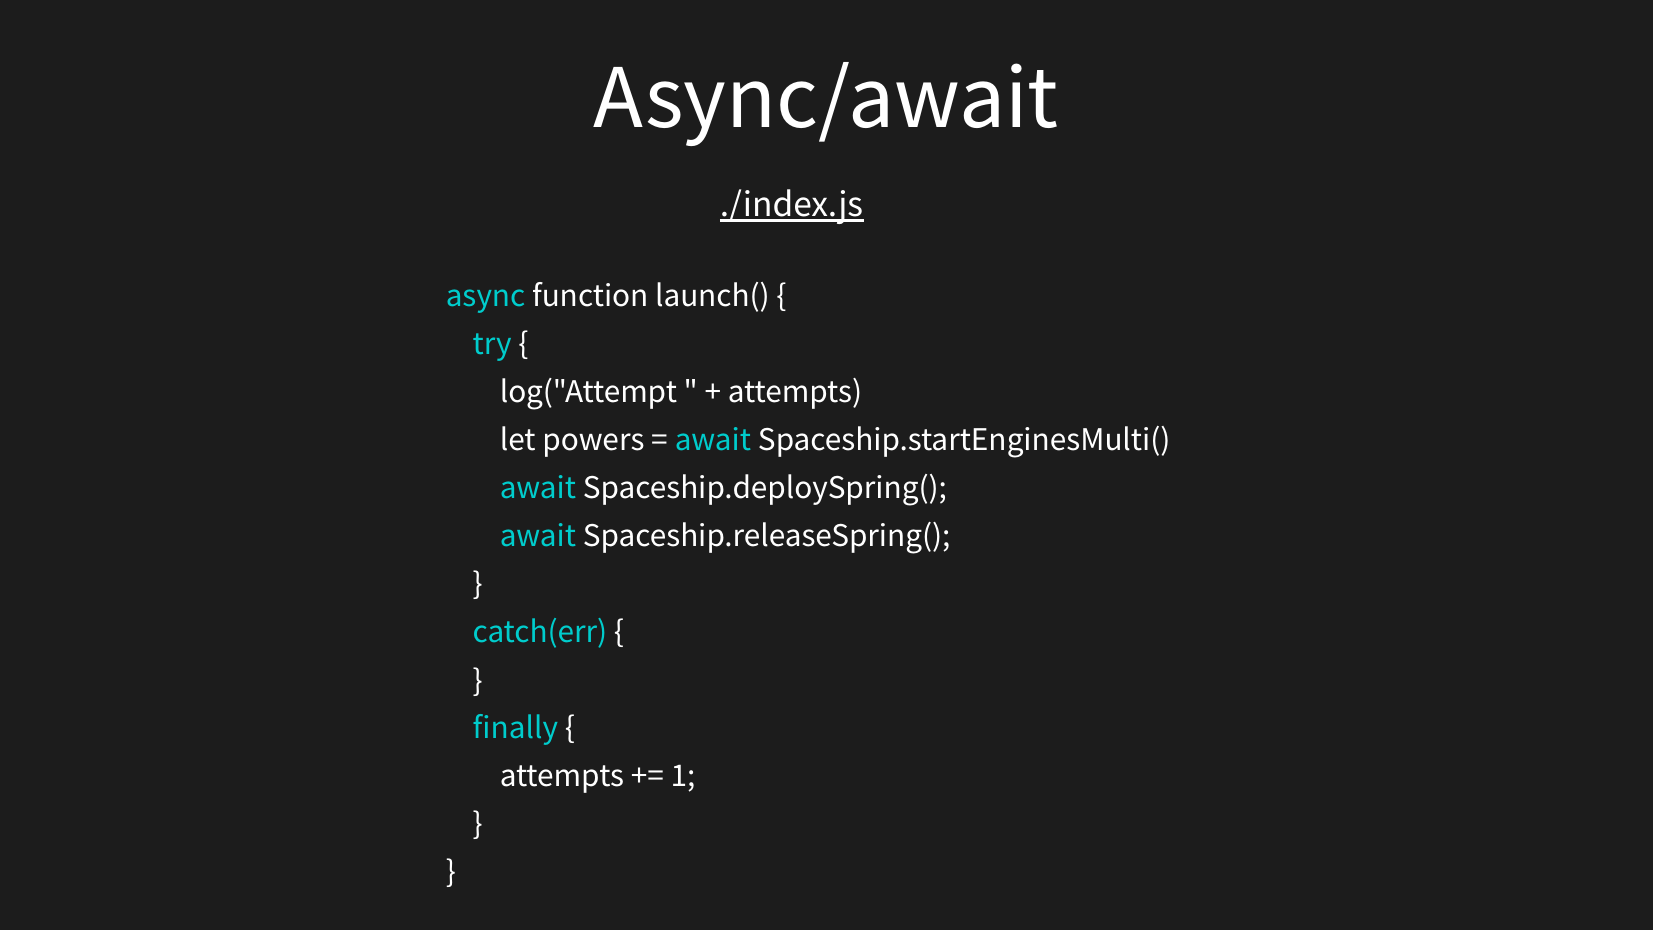

# Async/await
./index.js
async function launch() {
 try {
 log("Attempt " + attempts)
 let powers = await Spaceship.startEnginesMulti()
 await Spaceship.deploySpring();
 await Spaceship.releaseSpring();
 }
 catch(err) {
 }
 finally {
 attempts += 1;
 }
}